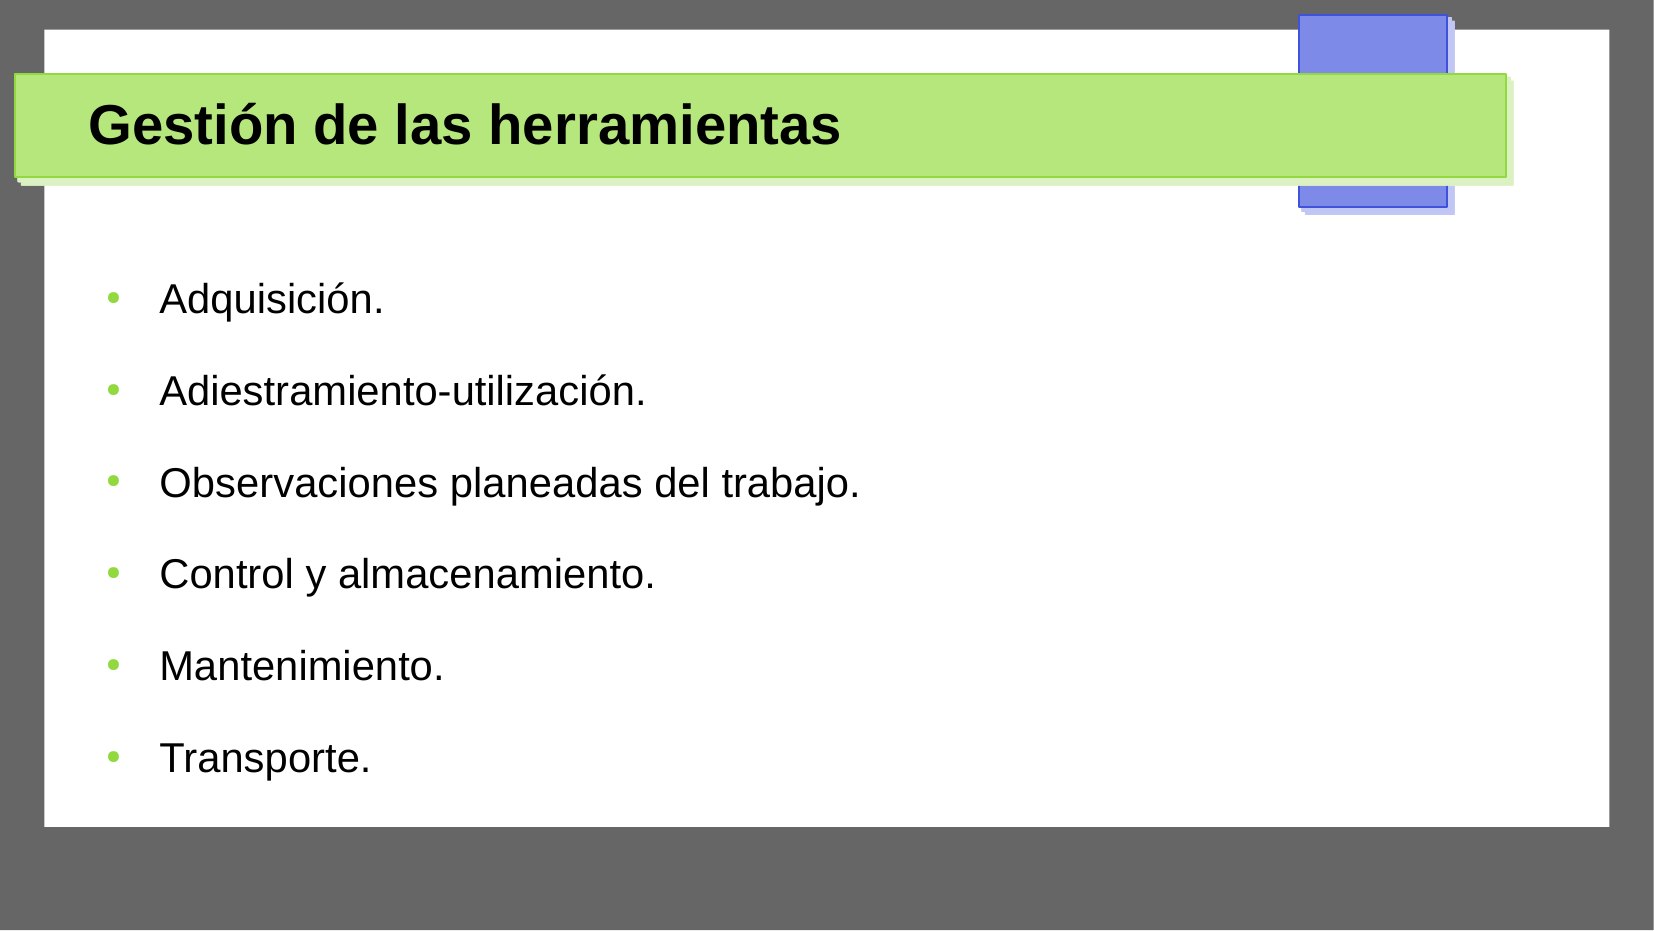

# Gestión de las herramientas
Adquisición.
Adiestramiento-utilización.
Observaciones planeadas del trabajo.
Control y almacenamiento.
Mantenimiento.
Transporte.